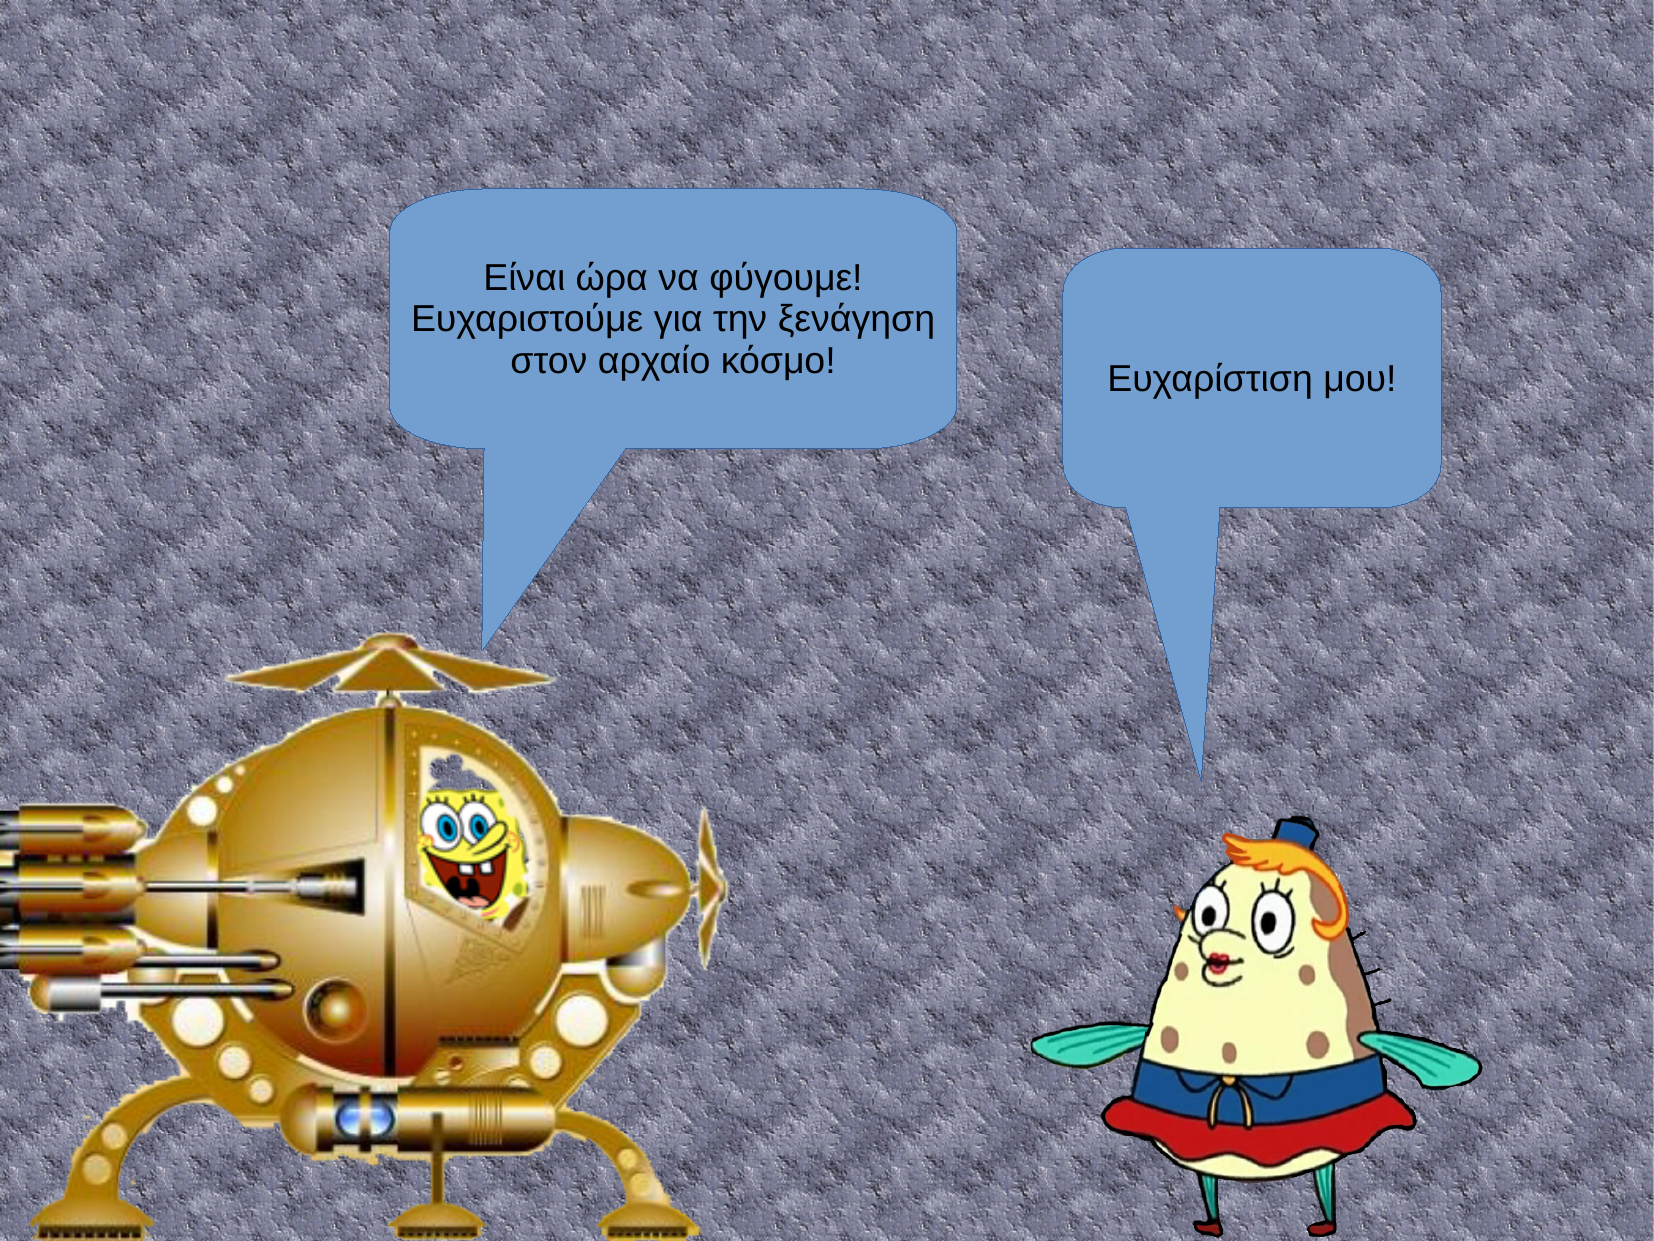

Είναι ώρα να φύγουμε!
Ευχαριστούμε για την ξενάγηση
στον αρχαίο κόσμο!
Ευχαρίστιση μου!